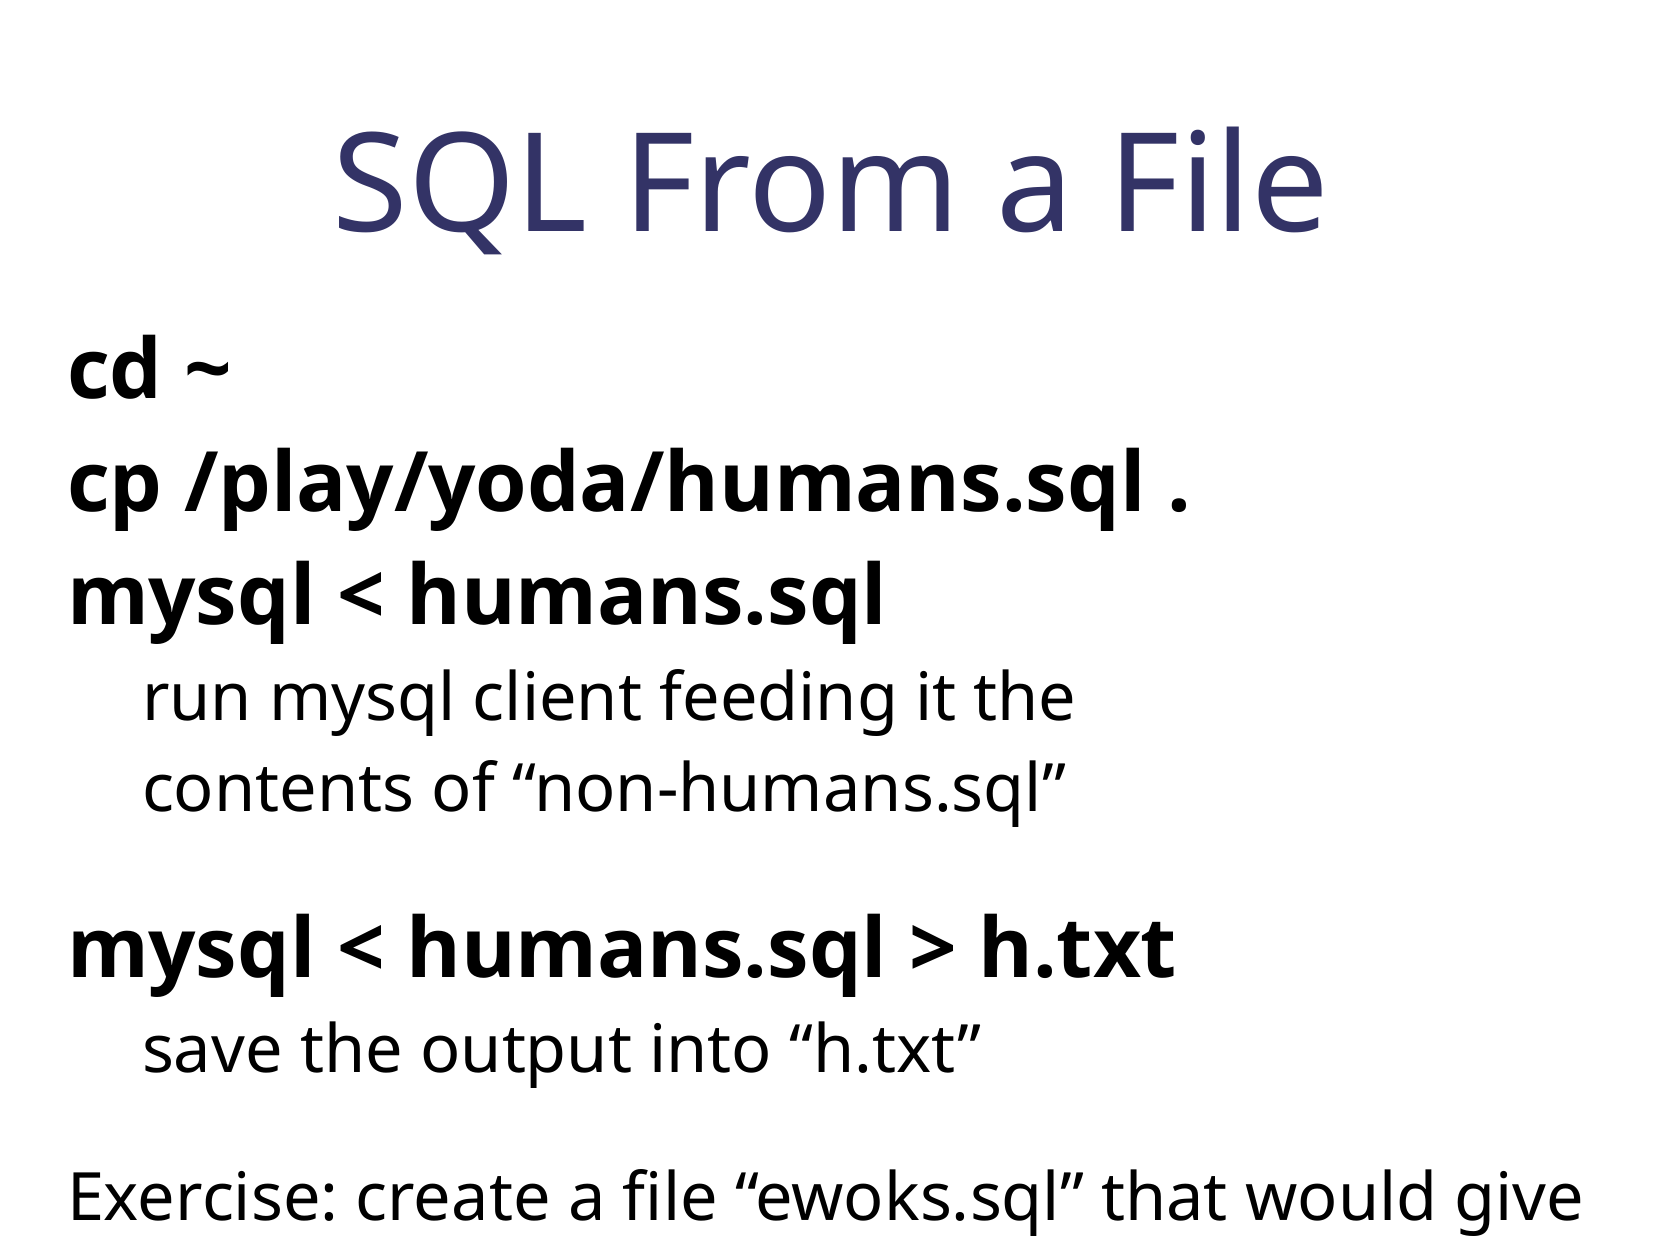

# SQL From a File
cd ~
cp /play/yoda/humans.sql .
mysql < humans.sql
	run mysql client feeding it the
	contents of “non-humans.sql”
mysql < humans.sql > h.txt
	save the output into “h.txt”
Exercise: create a file “ewoks.sql” that would give us a list of Ewoks.